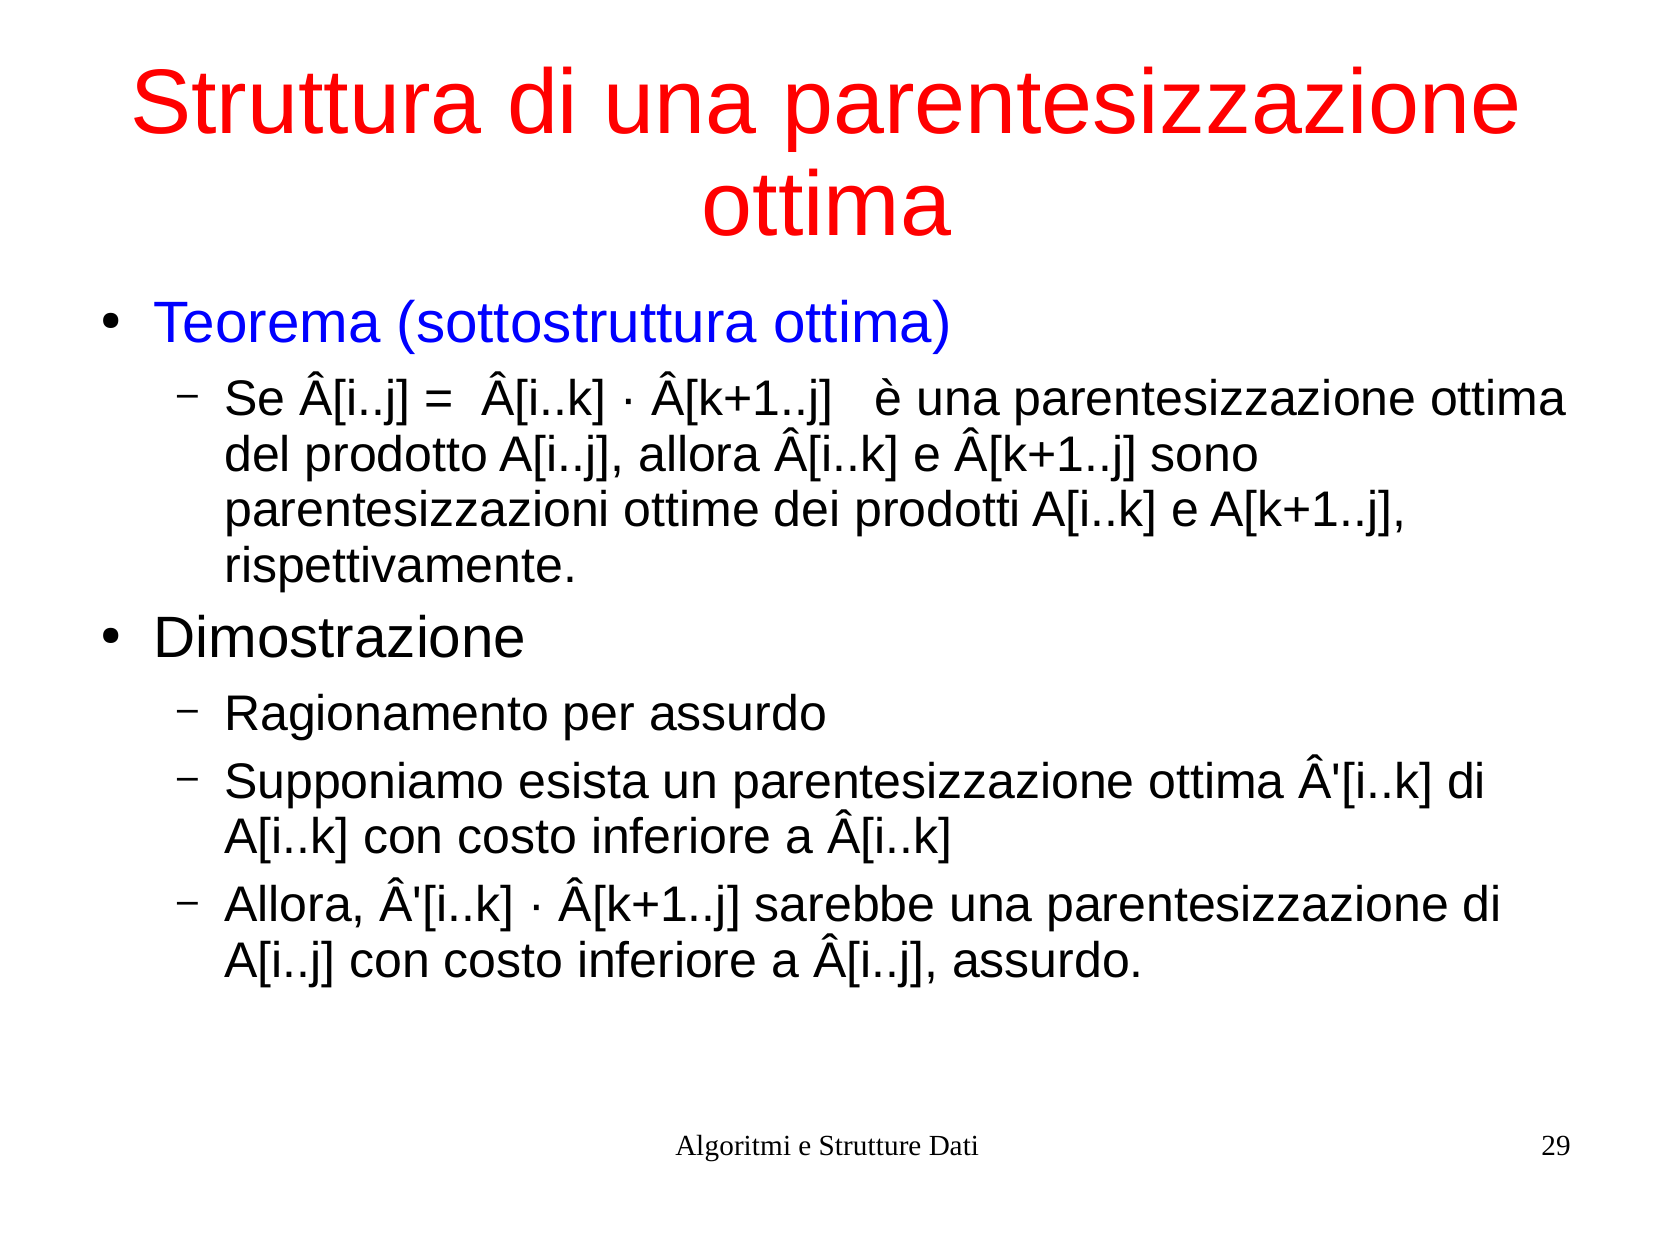

# Struttura di una parentesizzazione ottima
Teorema (sottostruttura ottima)
Se Â[i..j] = Â[i..k] · Â[k+1..j] è una parentesizzazione ottima del prodotto A[i..j], allora Â[i..k] e Â[k+1..j] sono parentesizzazioni ottime dei prodotti A[i..k] e A[k+1..j], rispettivamente.
Dimostrazione
Ragionamento per assurdo
Supponiamo esista un parentesizzazione ottima Â'[i..k] di A[i..k] con costo inferiore a Â[i..k]
Allora, Â'[i..k] · Â[k+1..j] sarebbe una parentesizzazione di A[i..j] con costo inferiore a Â[i..j], assurdo.
Algoritmi e Strutture Dati
29